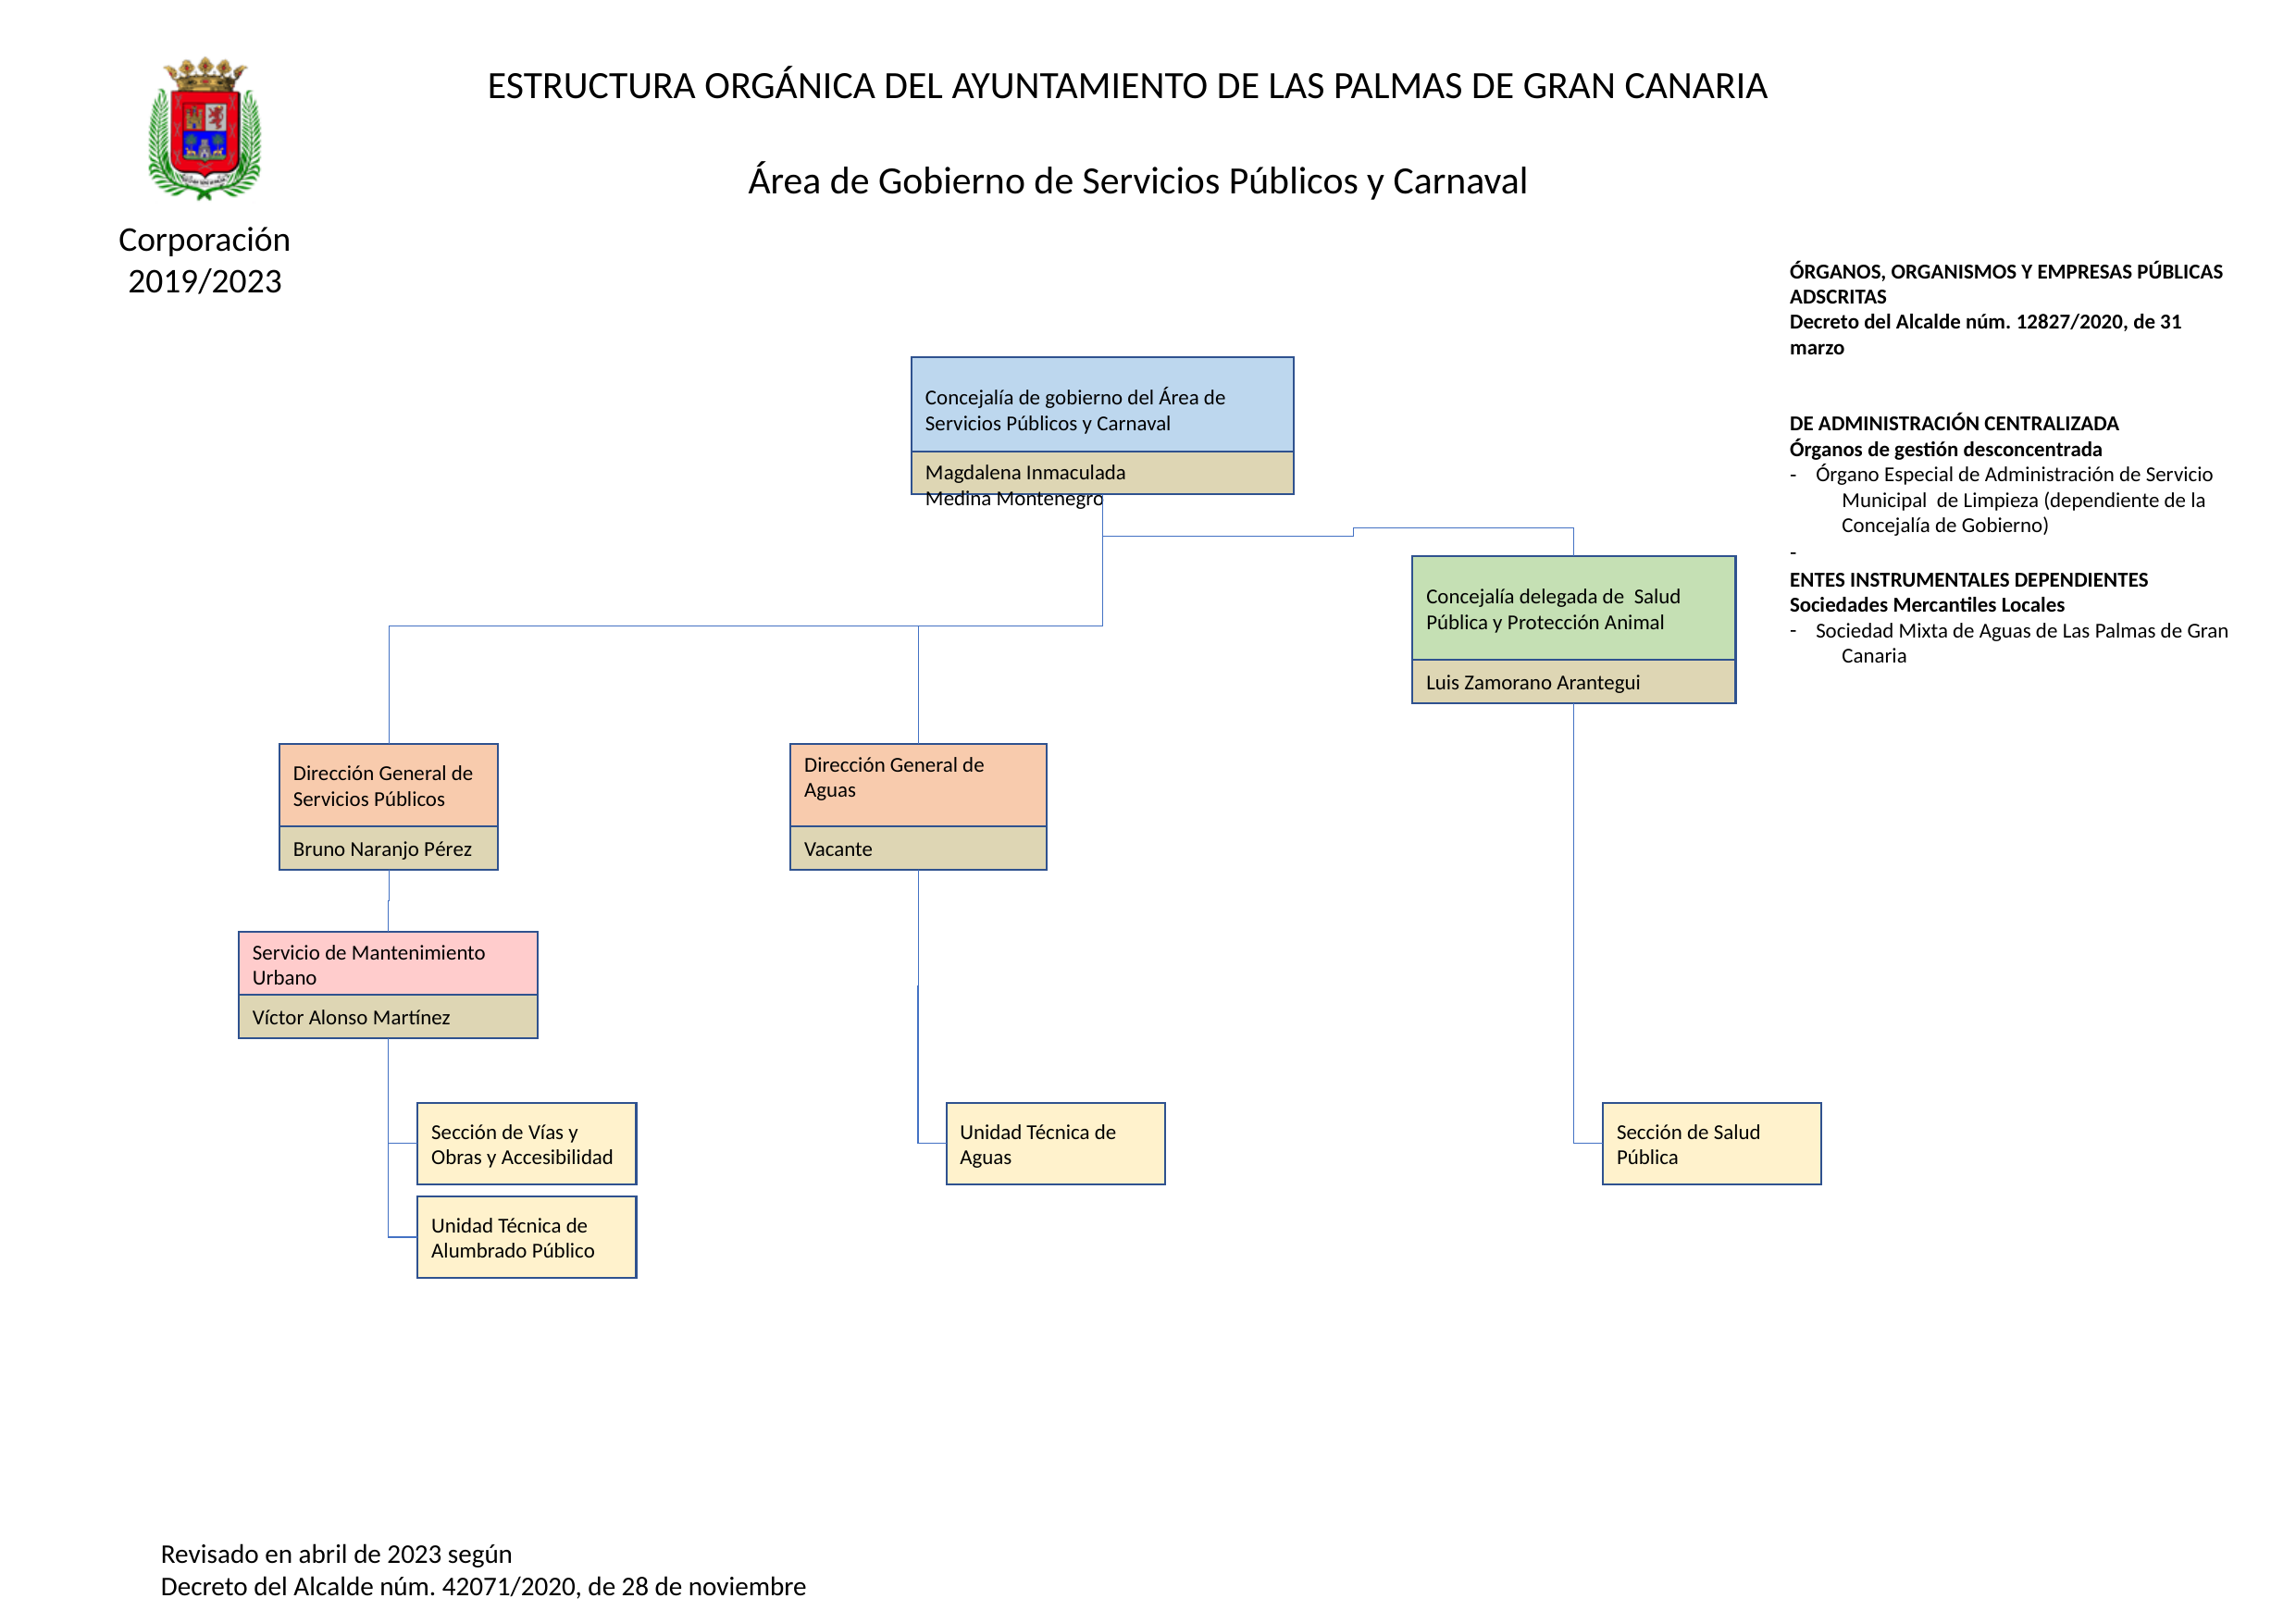

ESTRUCTURA ORGÁNICA DEL AYUNTAMIENTO DE LAS PALMAS DE GRAN CANARIA
Área de Gobierno de Servicios Públicos y Carnaval
Corporación
2019/2023
ÓRGANOS, ORGANISMOS Y EMPRESAS PÚBLICAS ADSCRITAS
Decreto del Alcalde núm. 12827/2020, de 31 marzo
DE ADMINISTRACIÓN CENTRALIZADA
Órganos de gestión desconcentrada
Órgano Especial de Administración de Servicio Municipal de Limpieza (dependiente de la Concejalía de Gobierno)
ENTES INSTRUMENTALES DEPENDIENTES
Sociedades Mercantiles Locales
Sociedad Mixta de Aguas de Las Palmas de Gran Canaria
Concejalía de gobierno del Área de Urbanismo, Edificación y Sostenibilidad Ambiental
Javier Erasmo Doreste Zamora
Concejalía de gobierno del Área de Servicios Públicos y Carnaval
Magdalena Inmaculada
Medina Montenegro
Concejalía delegada de Salud Pública y Protección Animal
Luis Zamorano Arantegui
Dirección General de Servicios Públicos
Bruno Naranjo Pérez
Dirección General de Aguas
Vacante
Servicio de Mantenimiento Urbano
Víctor Alonso Martínez
Sección de Vías y Obras y Accesibilidad
Unidad Técnica de Aguas
Sección de Salud Pública
Unidad Técnica de Alumbrado Público
Revisado en abril de 2023 según
Decreto del Alcalde núm. 42071/2020, de 28 de noviembre